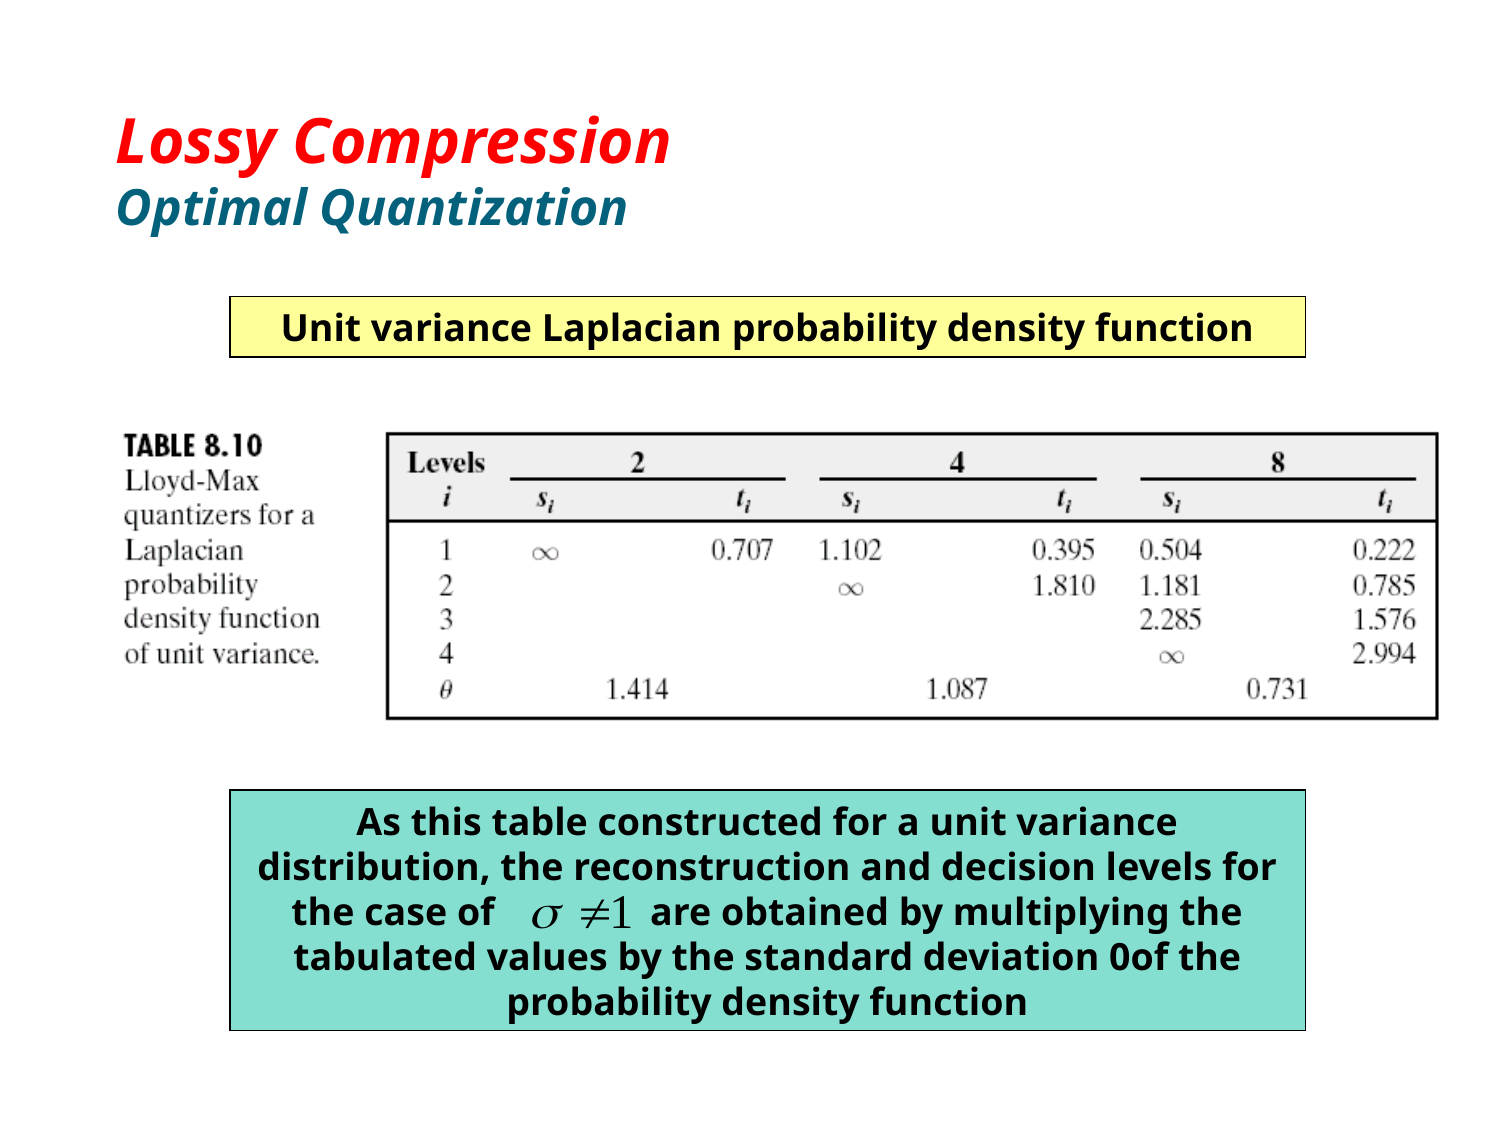

Lossy Compression
Optimal Quantization
Unit variance Laplacian probability density function
As this table constructed for a unit variance distribution, the reconstruction and decision levels for the case of are obtained by multiplying the tabulated values by the standard deviation 0of the probability density function